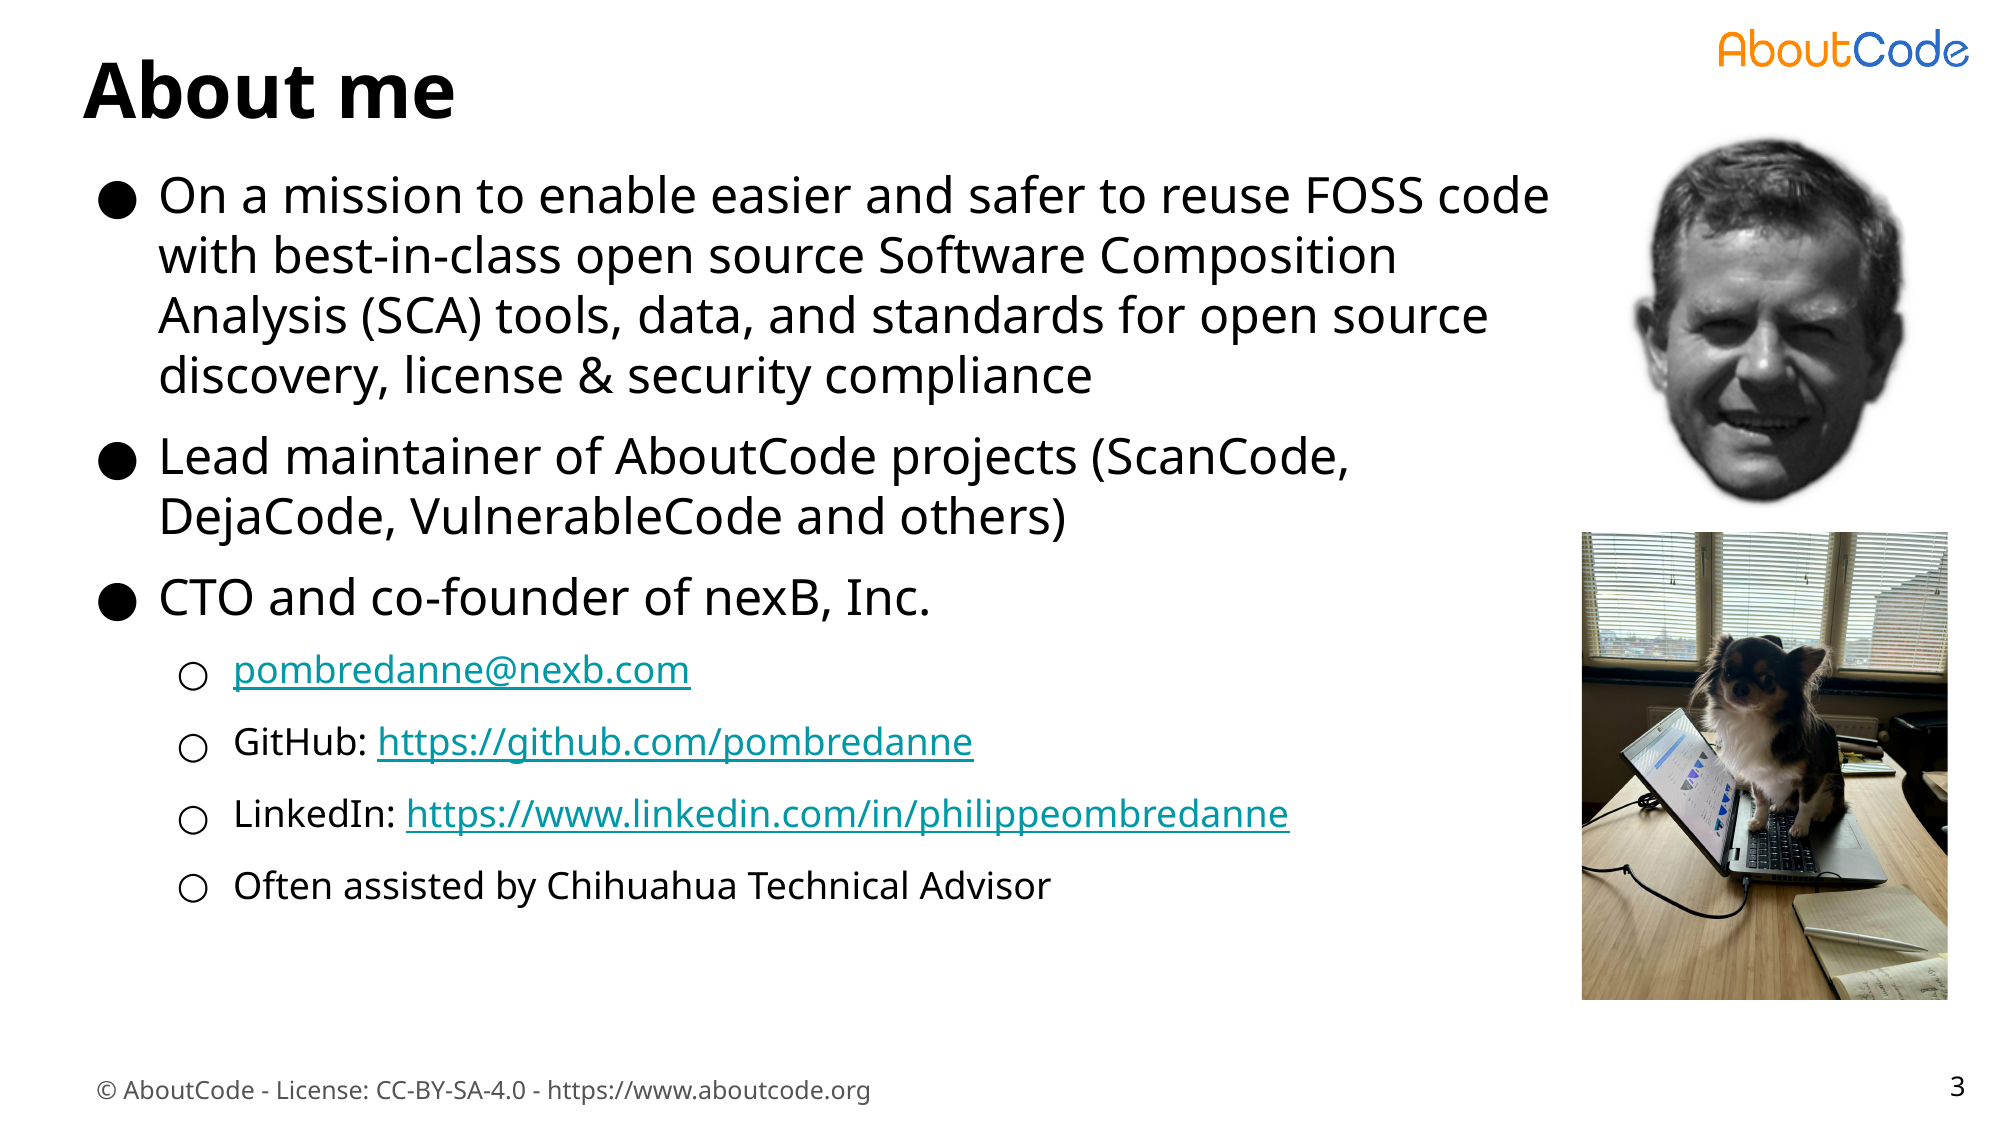

# About me
On a mission to enable easier and safer to reuse FOSS code with best-in-class open source Software Composition Analysis (SCA) tools, data, and standards for open source discovery, license & security compliance
Lead maintainer of AboutCode projects (ScanCode, DejaCode, VulnerableCode and others)
CTO and co-founder of nexB, Inc.
pombredanne@nexb.com
GitHub: https://github.com/pombredanne
LinkedIn: https://www.linkedin.com/in/philippeombredanne
Often assisted by Chihuahua Technical Advisor